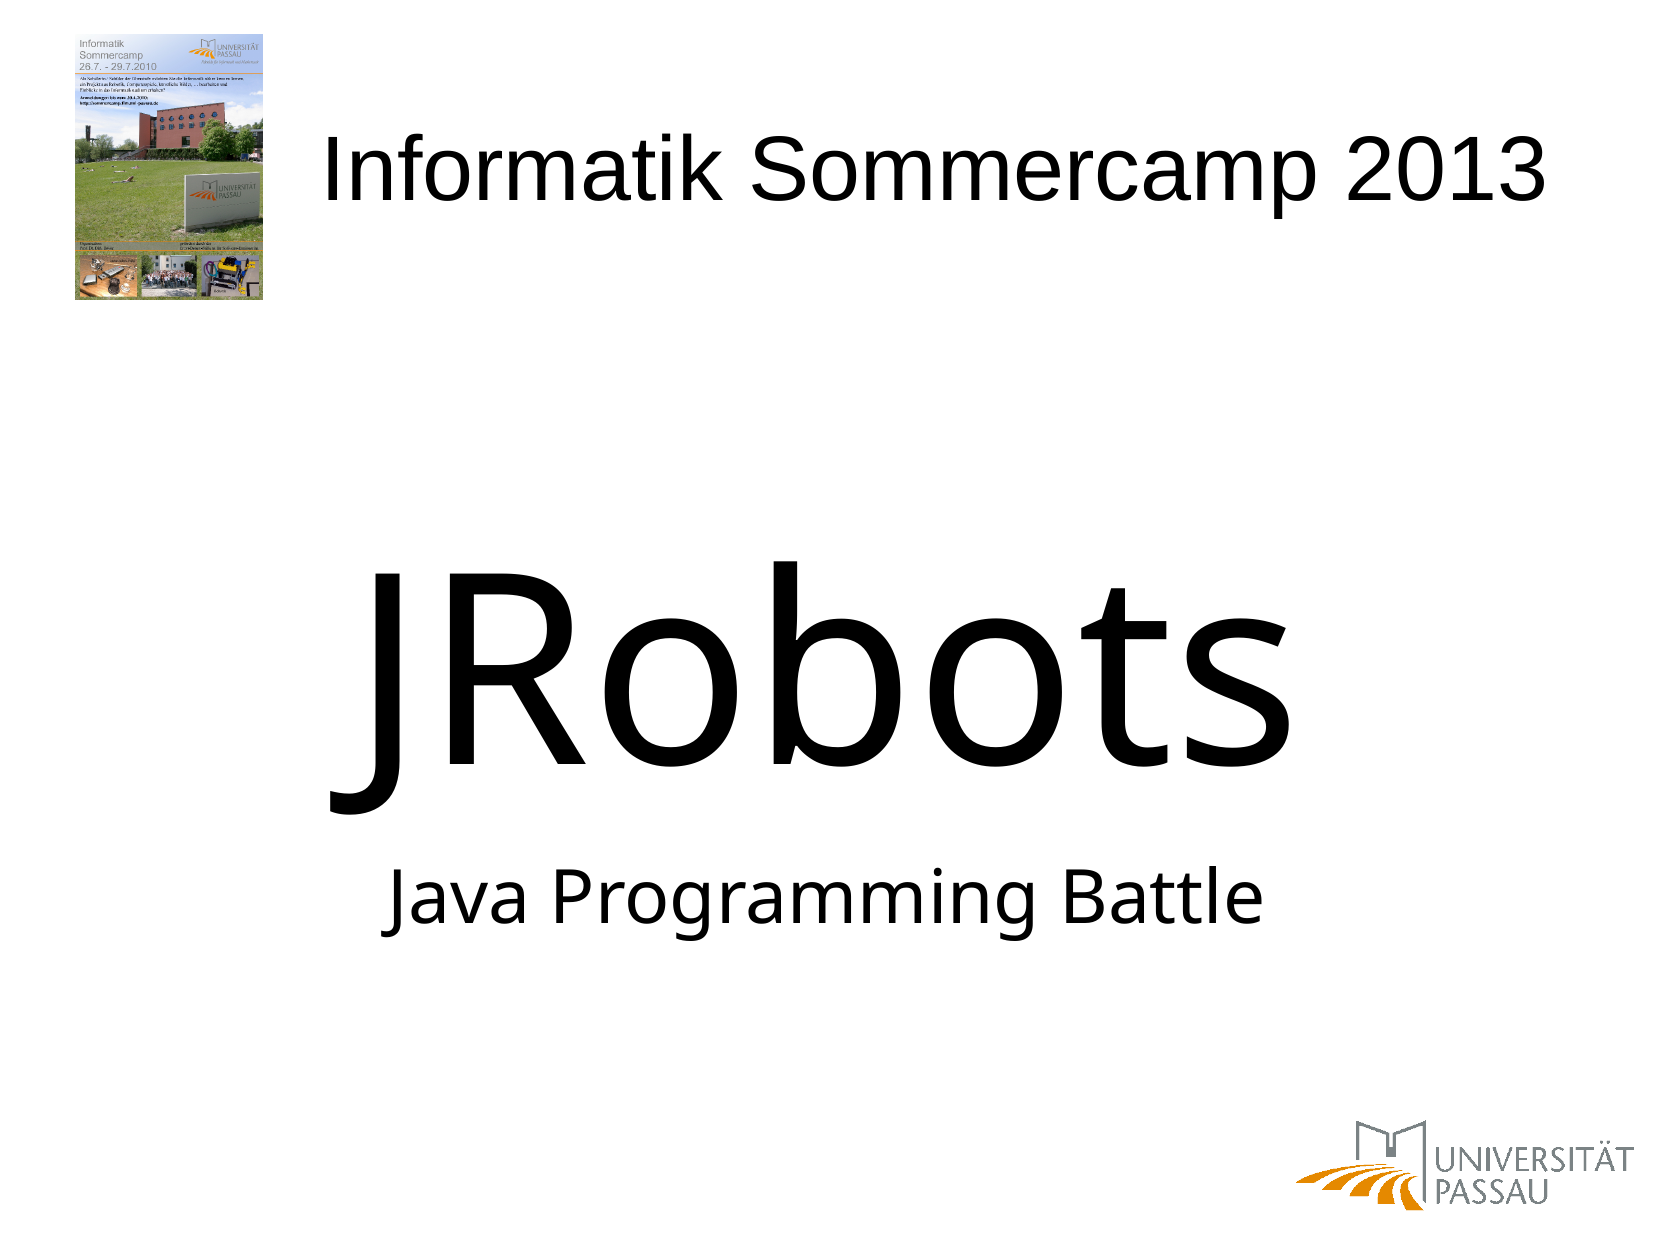

# Informatik Sommercamp 2013
JRobots
Java Programming Battle